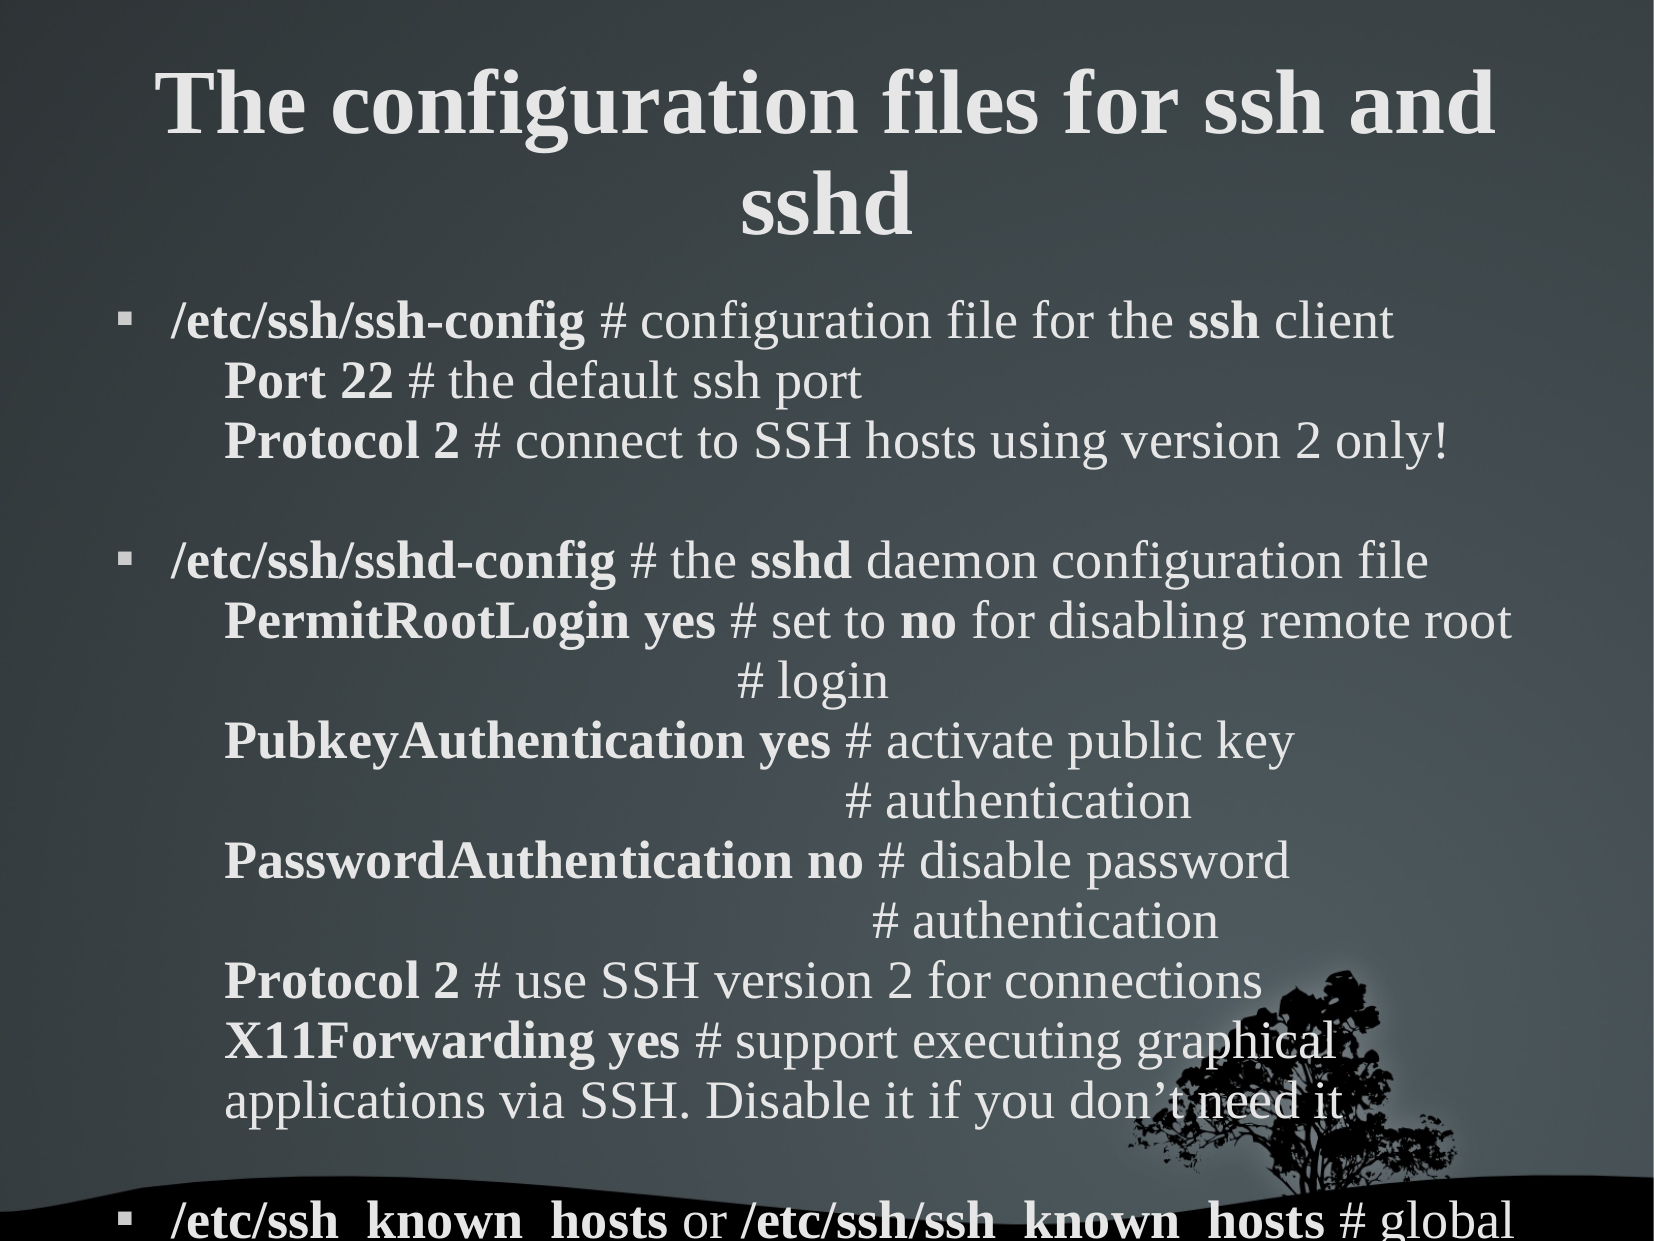

# The configuration files for ssh and sshd
/etc/ssh/ssh-config # configuration file for the ssh client
Port 22 # the default ssh port
Protocol 2 # connect to SSH hosts using version 2 only!
/etc/ssh/sshd-config # the sshd daemon configuration file
PermitRootLogin yes # set to no for disabling remote root # login
PubkeyAuthentication yes # activate public key # authentication
PasswordAuthentication no # disable password # authentication
Protocol 2 # use SSH version 2 for connections
X11Forwarding yes # support executing graphical applications via SSH. Disable it if you don’t need it
/etc/ssh_known_hosts or /etc/ssh/ssh_known_hosts # global file for known hosts to SSH